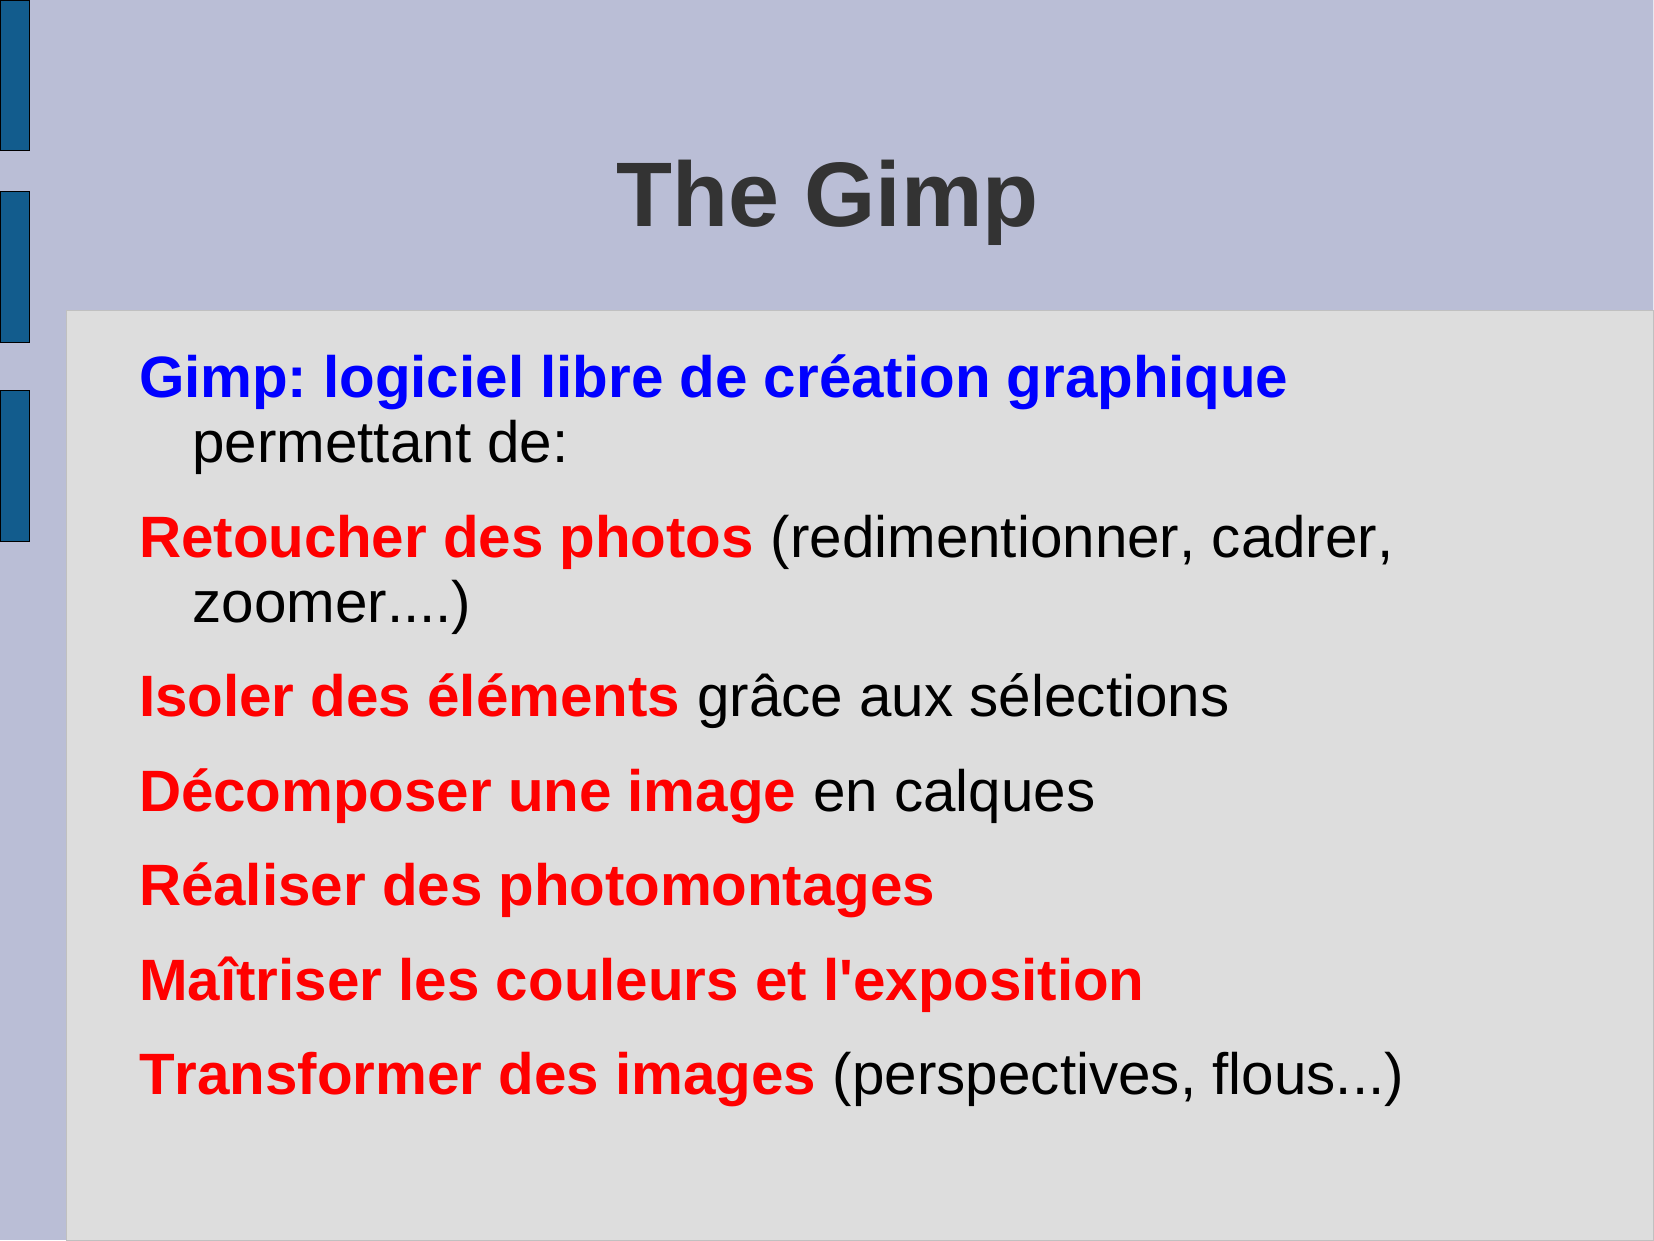

# The Gimp
Gimp: logiciel libre de création graphique permettant de:
Retoucher des photos (redimentionner, cadrer, zoomer....)
Isoler des éléments grâce aux sélections
Décomposer une image en calques
Réaliser des photomontages
Maîtriser les couleurs et l'exposition
Transformer des images (perspectives, flous...)